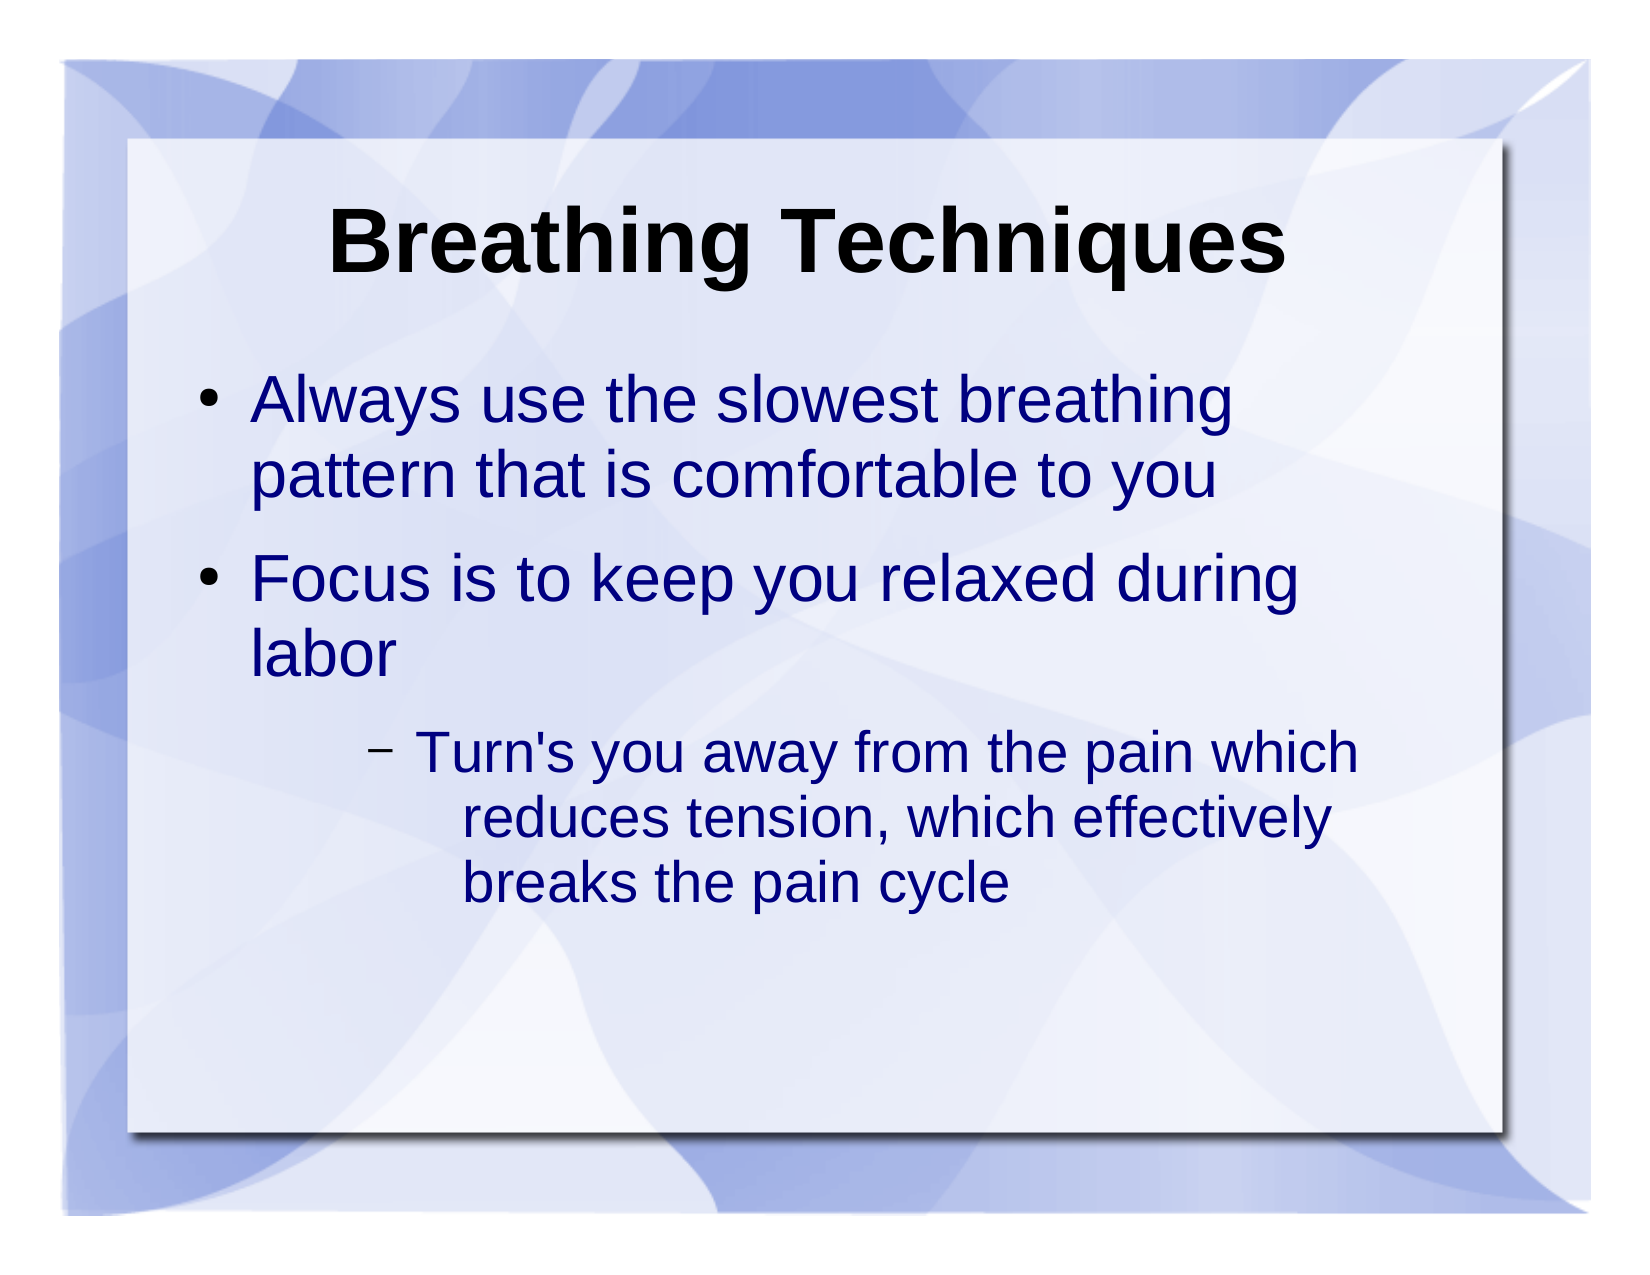

# Breathing Techniques
Always use the slowest breathing pattern that is comfortable to you
Focus is to keep you relaxed during labor
Turn's you away from the pain which reduces tension, which effectively breaks the pain cycle